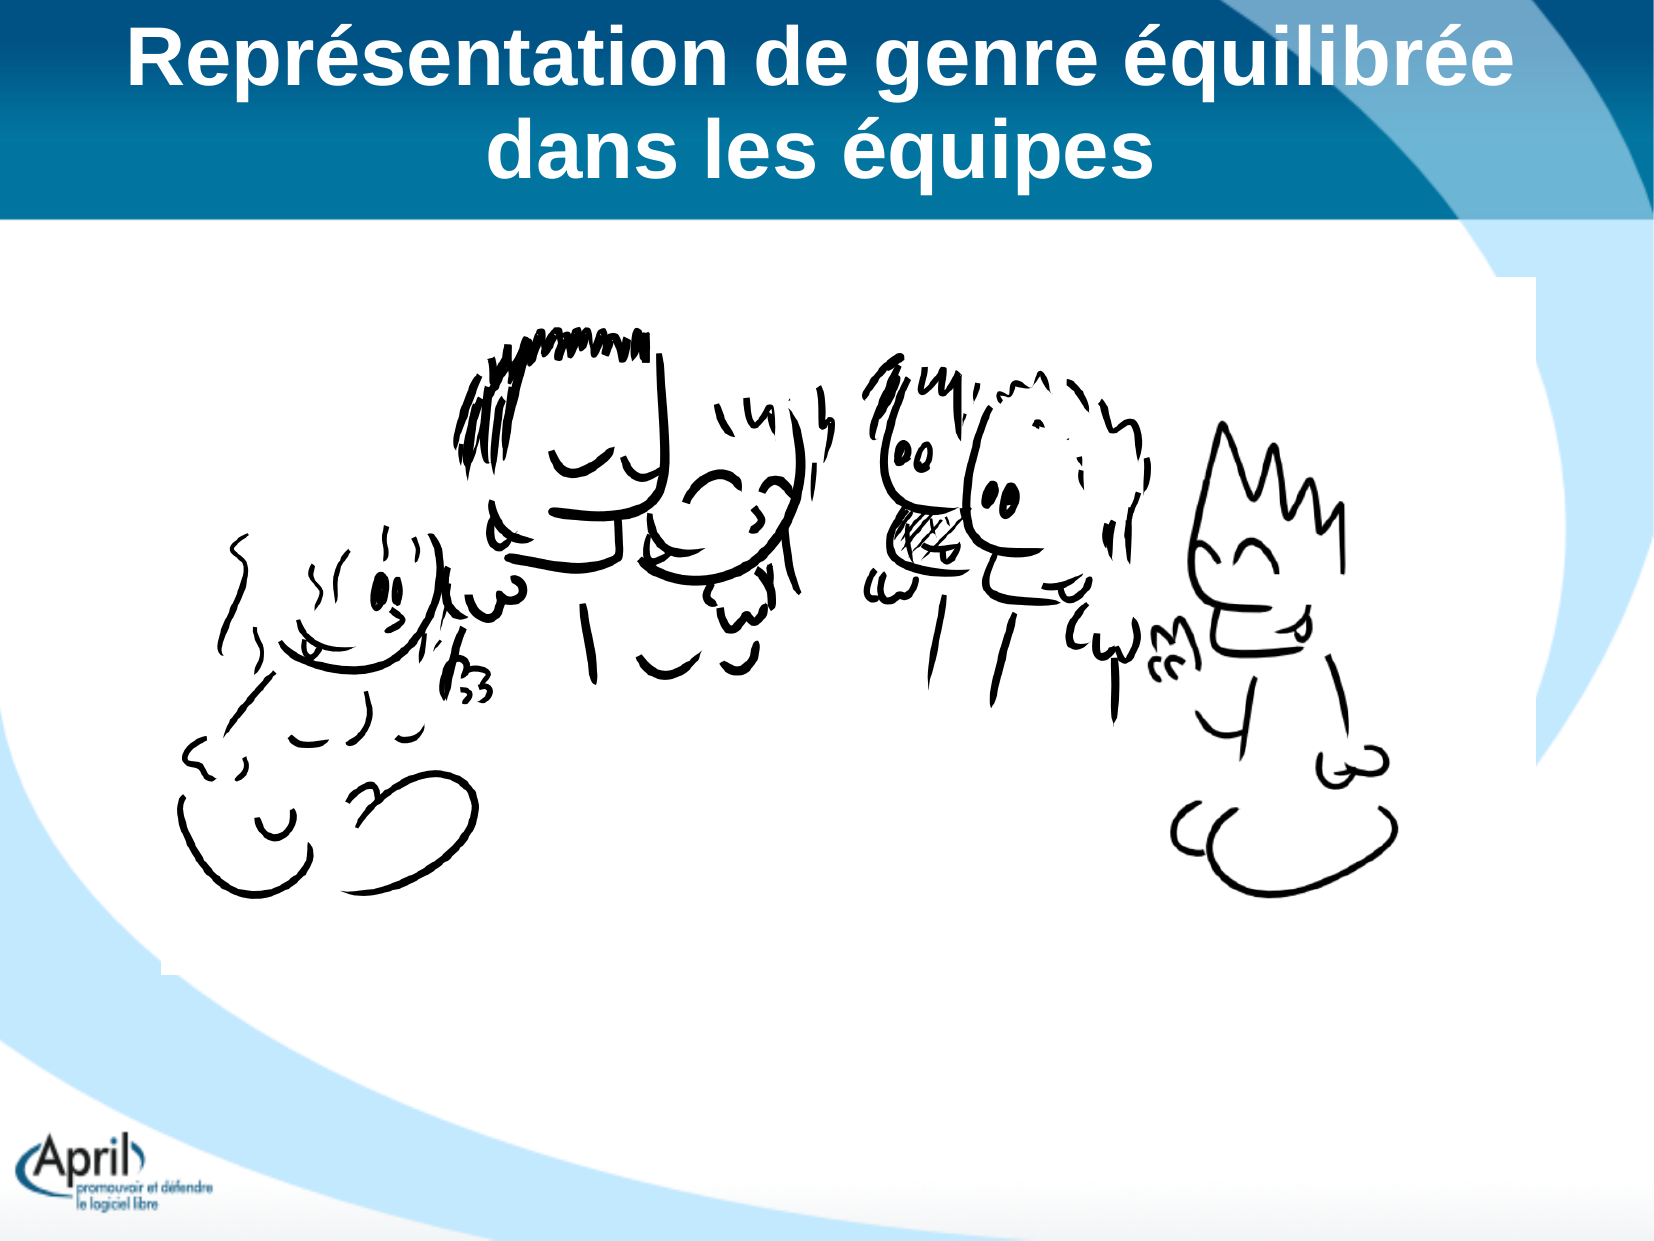

# Représentation de genre équilibrée dans les équipes